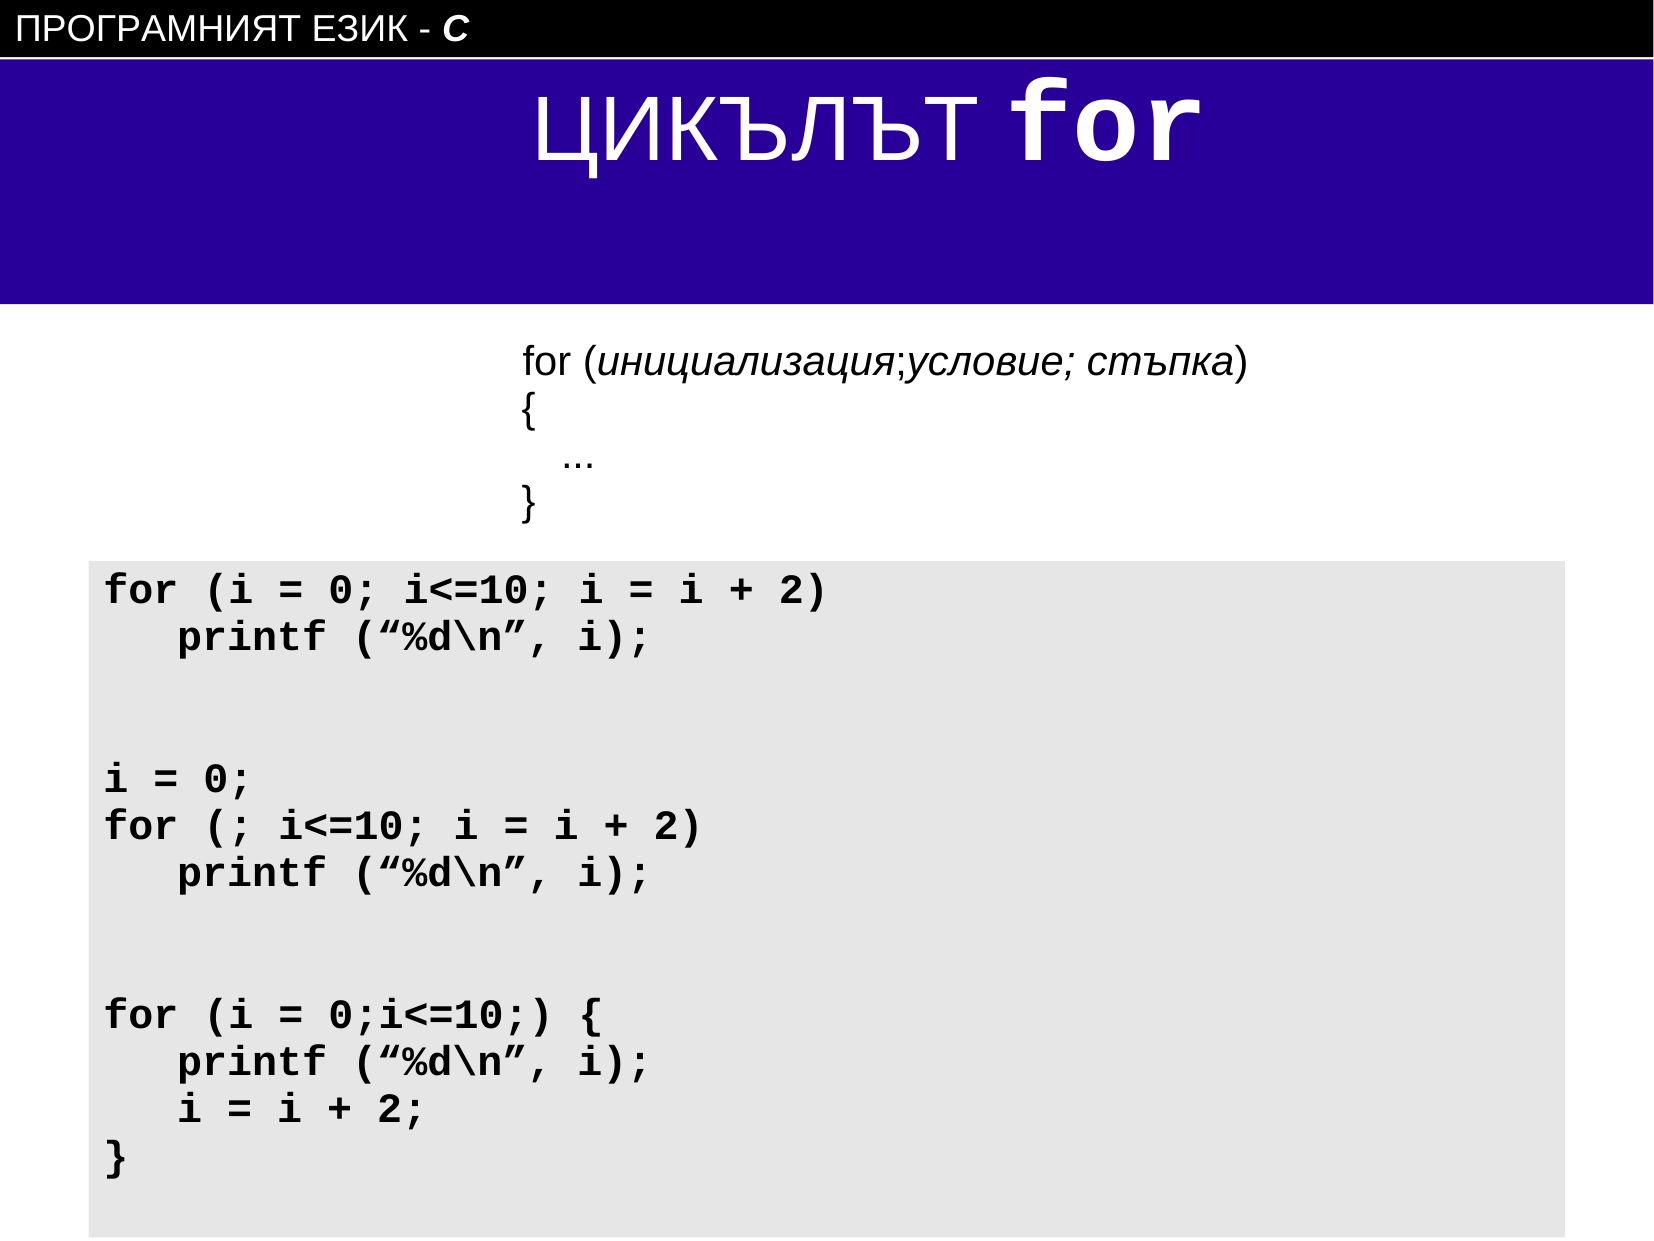

ПРОГРАМНИЯT ЕЗИК - С
							ЦИКЪЛЪТ for
for (инициализация;условие; стъпка)
 {
	...
 }
for (i = 0; i<=10; i = i + 2)
	printf (“%d\n”, i);
i = 0;
for (; i<=10; i = i + 2)
	printf (“%d\n”, i);
for (i = 0;i<=10;) {
	printf (“%d\n”, i);
	i = i + 2;
}